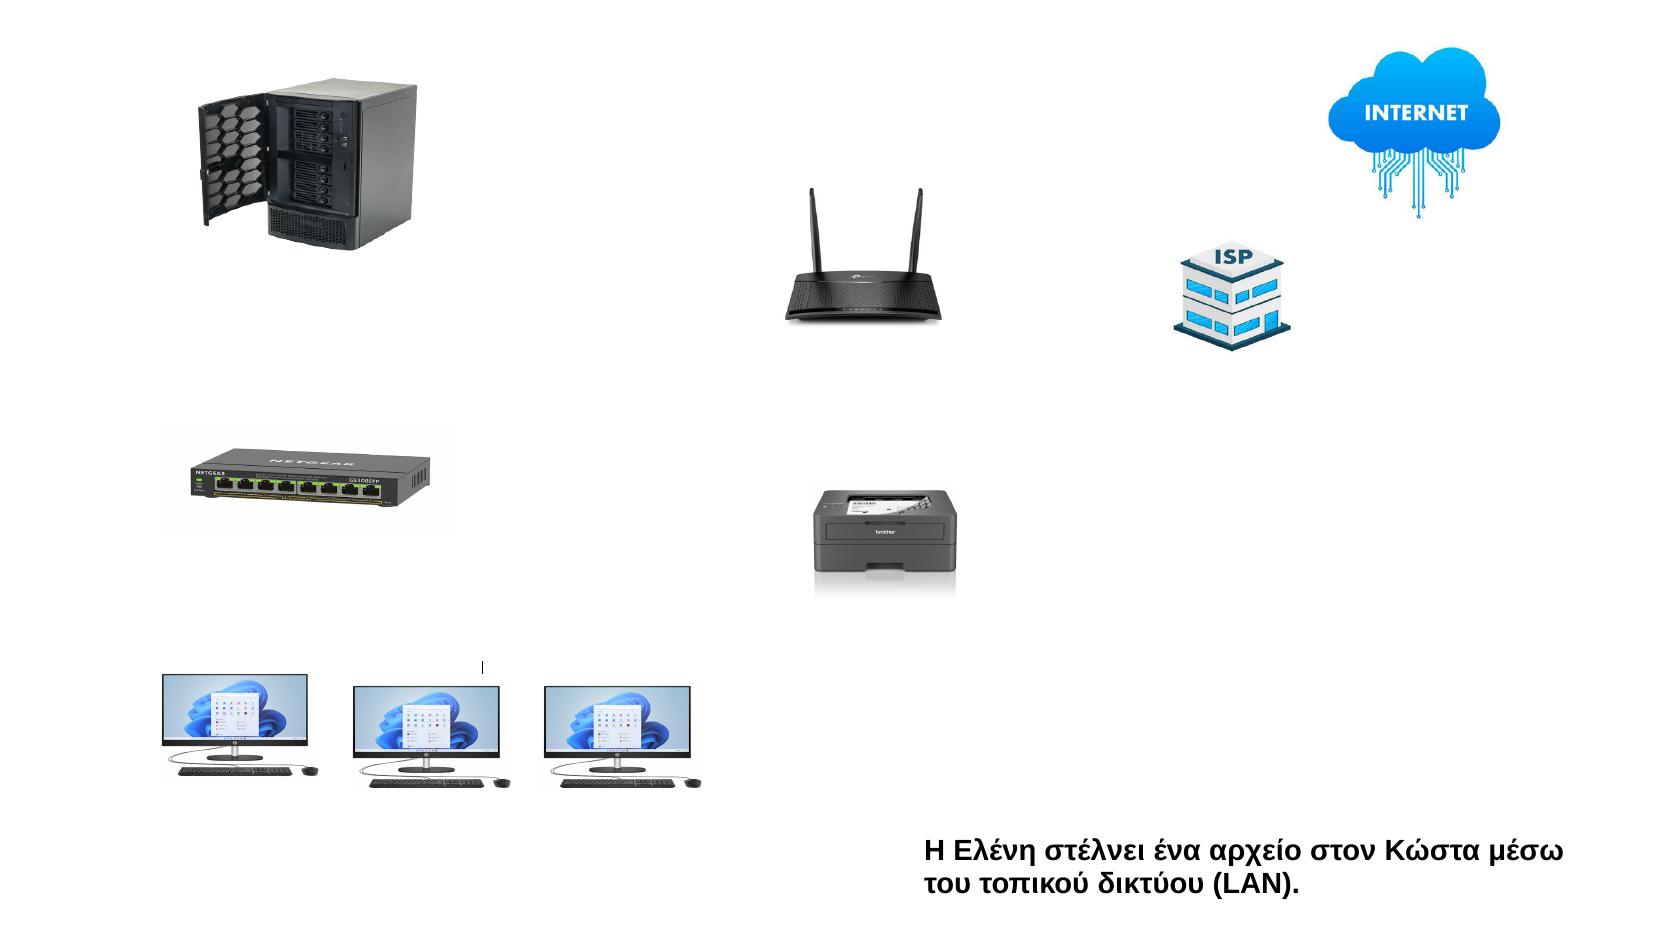

Η Ελένη στέλνει ένα αρχείο στον Κώστα μέσω του τοπικού δικτύου (LAN).